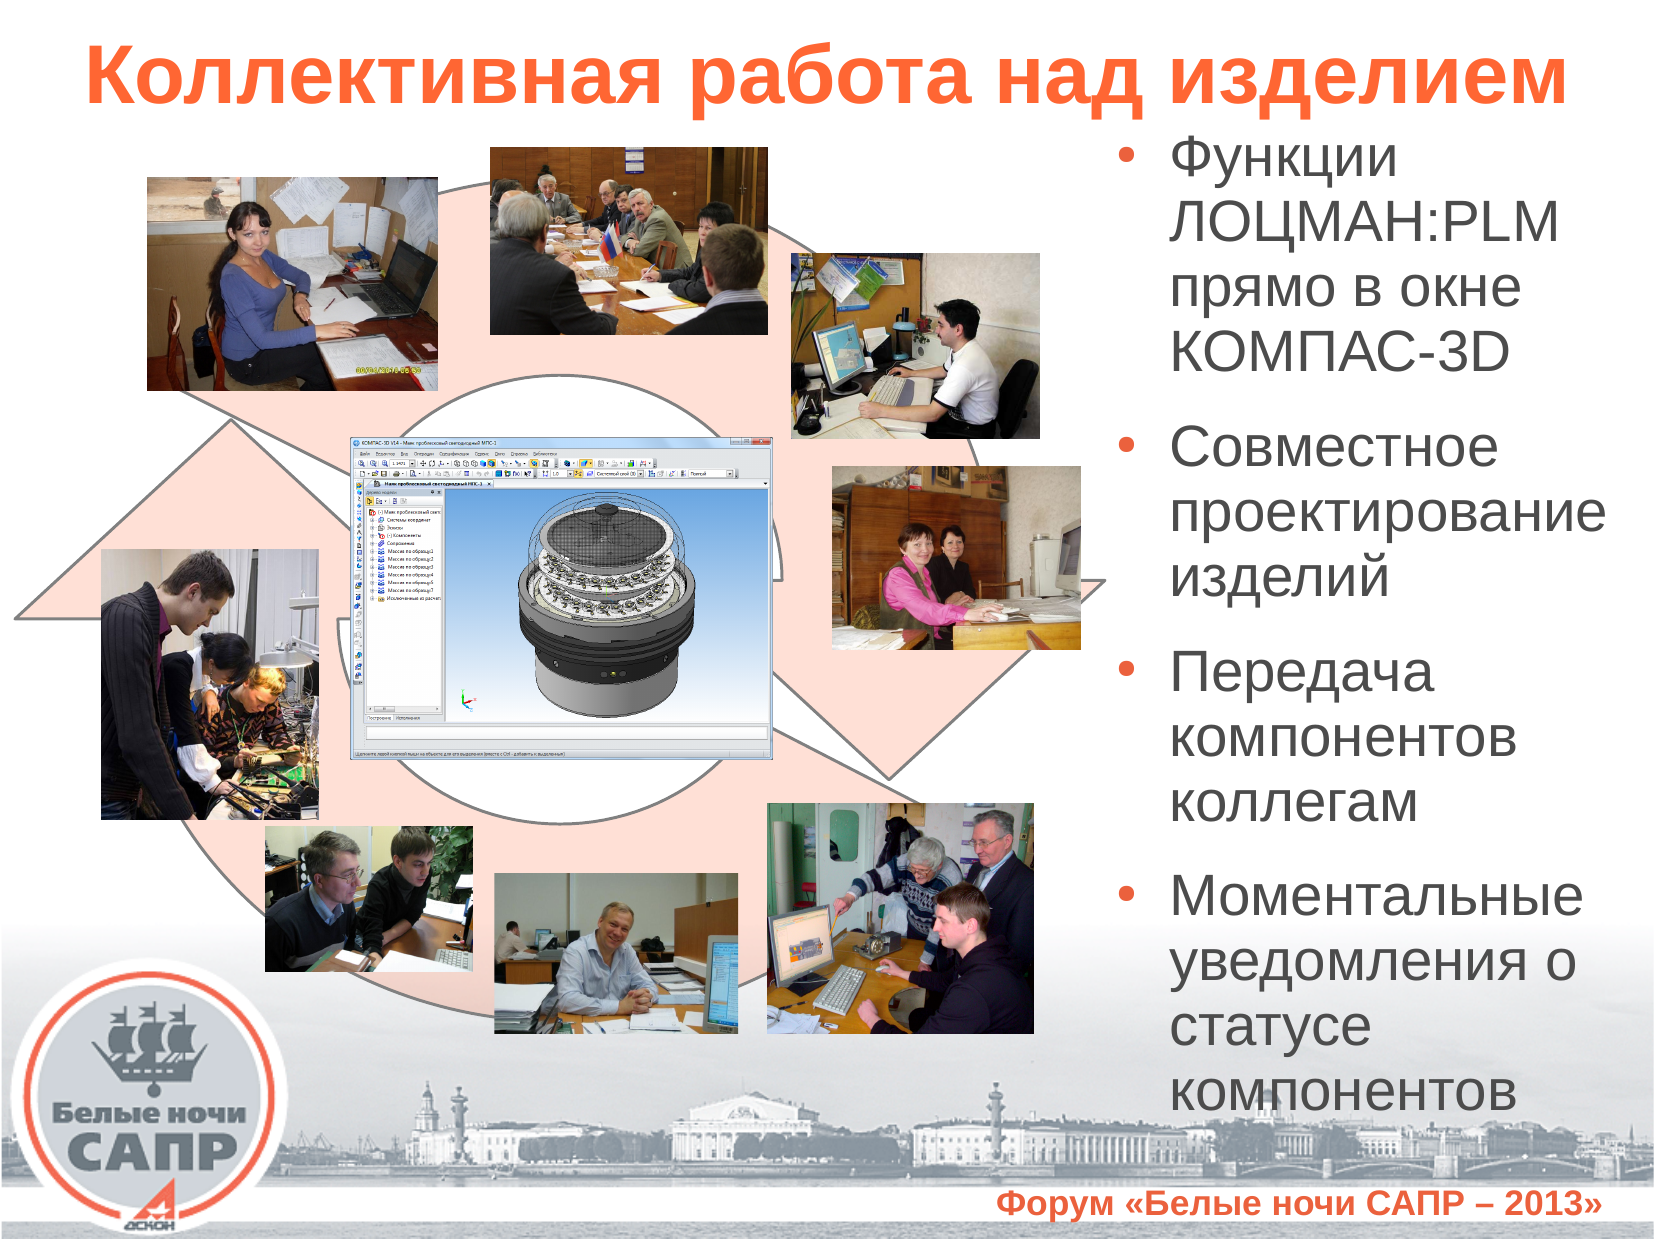

# Коллективная работа над изделием
Функции ЛОЦМАН:PLM прямо в окне КОМПАС-3D
Cовместное проектирование изделий
Передача компонентов коллегам
Моментальные уведомления о статусе компонентов